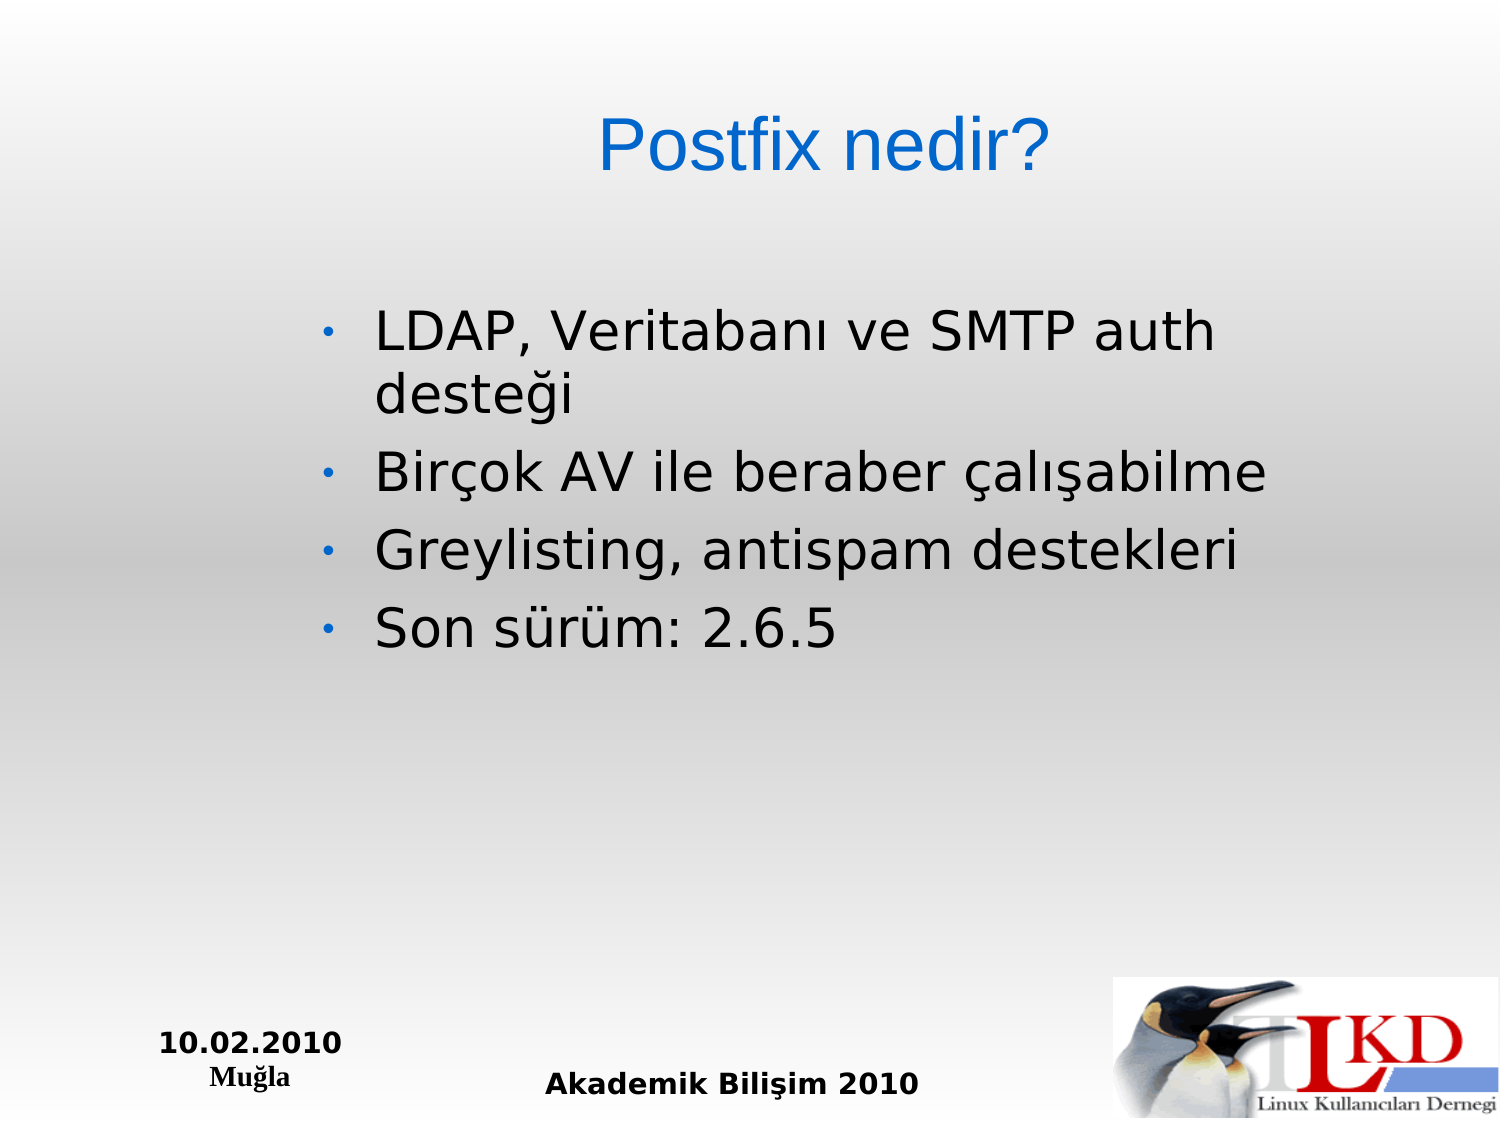

# Postfix nedir?
LDAP, Veritabanı ve SMTP auth desteği
Birçok AV ile beraber çalışabilme
Greylisting, antispam destekleri
Son sürüm: 2.6.5